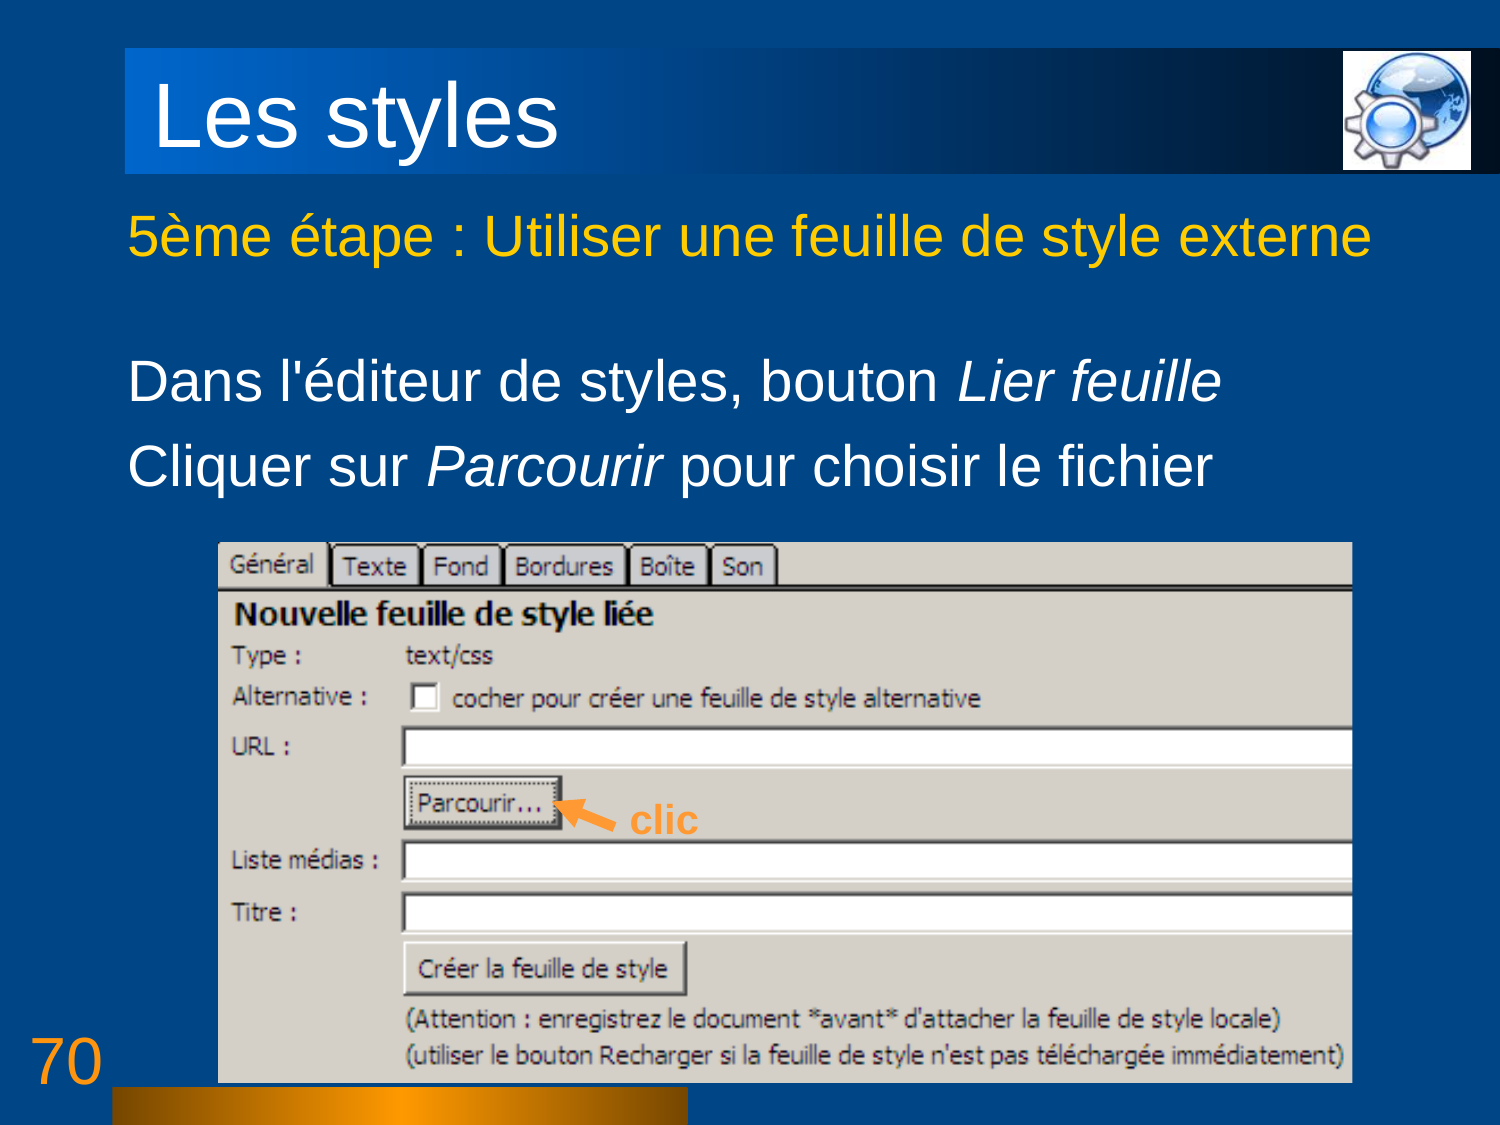

Les styles
# 5ème étape : Utiliser une feuille de style externe
Dans l'éditeur de styles, bouton Lier feuille
Cliquer sur Parcourir pour choisir le fichier
clic